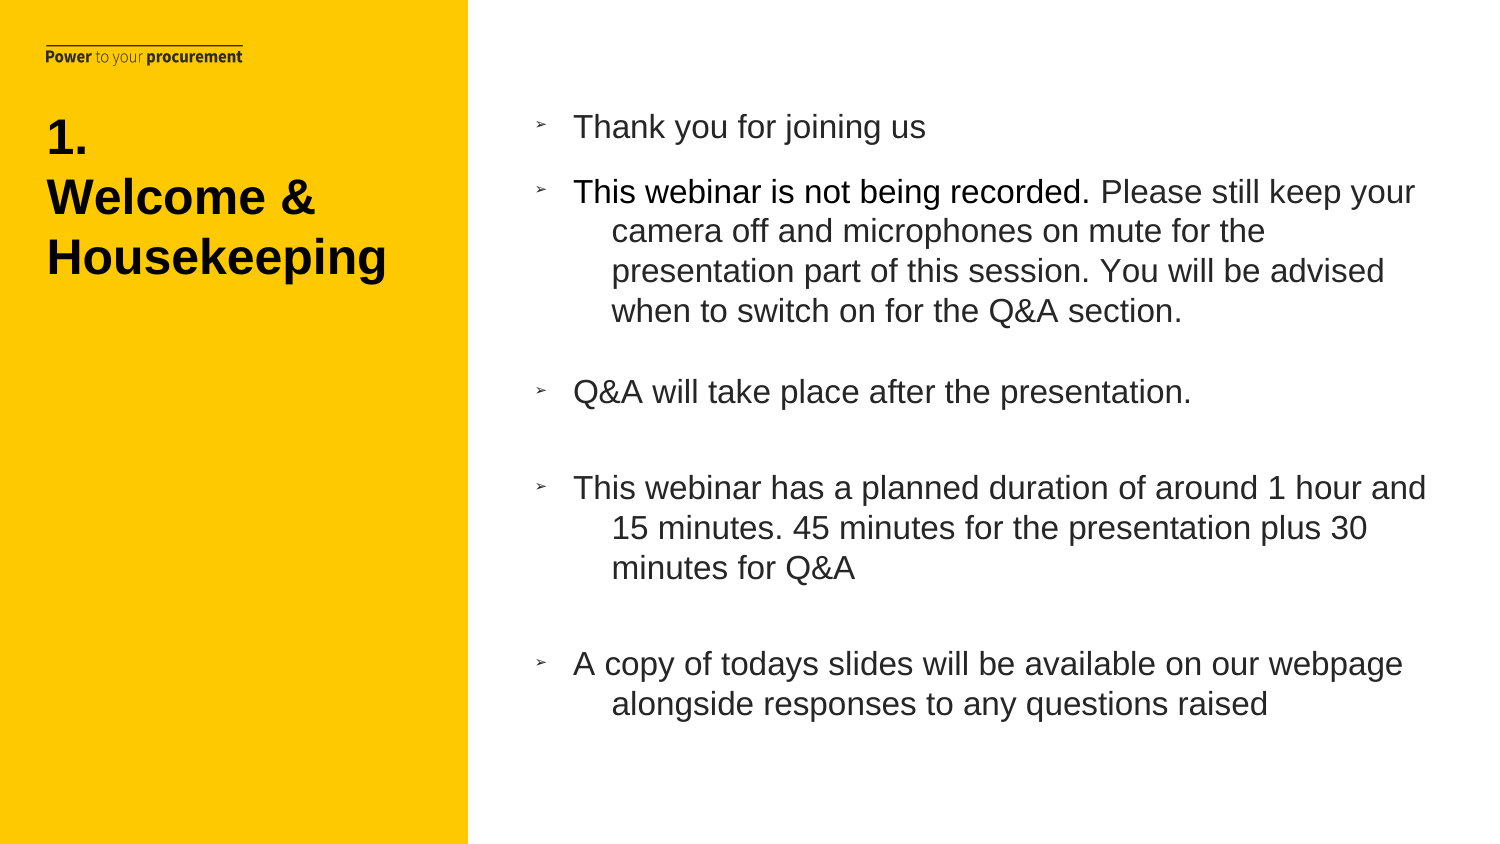

# 1. Welcome & Housekeeping
Thank you for joining us
This webinar is not being recorded. Please still keep your camera off and microphones on mute for the presentation part of this session. You will be advised when to switch on for the Q&A section.
Q&A will take place after the presentation.
This webinar has a planned duration of around 1 hour and 15 minutes. 45 minutes for the presentation plus 30 minutes for Q&A
A copy of todays slides will be available on our webpage
alongside responses to any questions raised